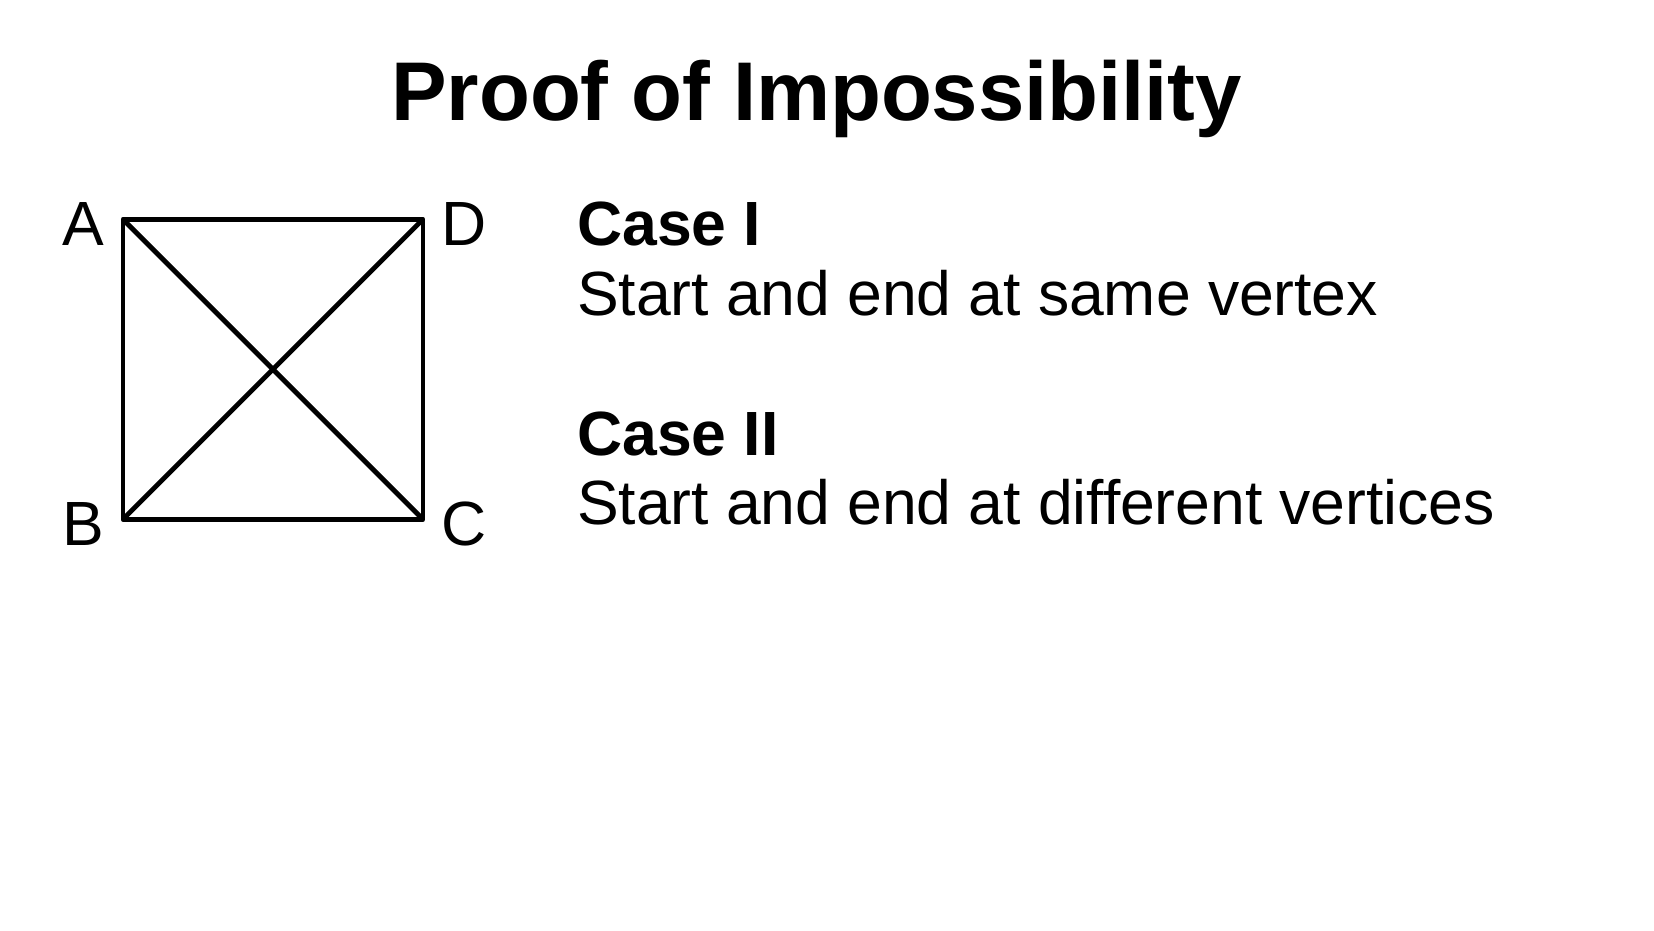

Proof of Impossibility
A
D
B
C
Case I
Start and end at same vertex
Case II
Start and end at different vertices